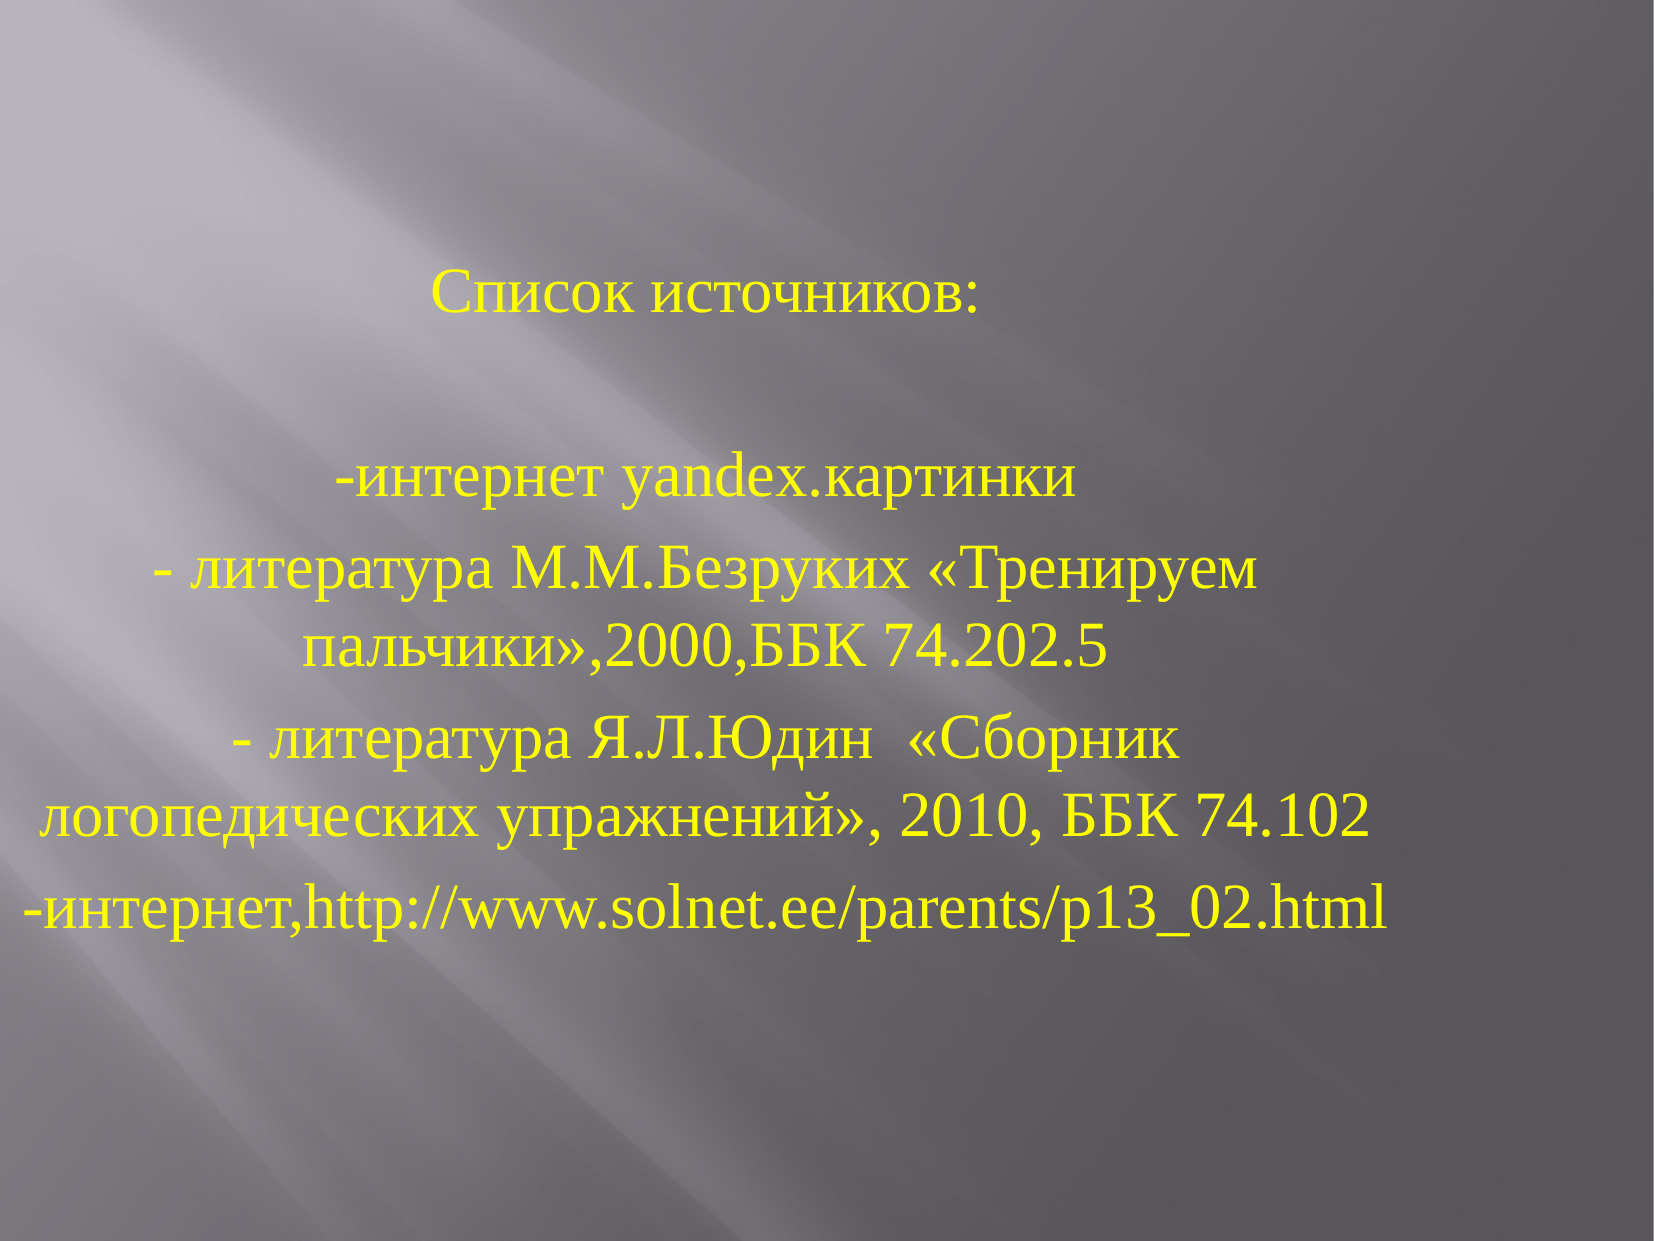

# Список источников:
-интернет yandex.картинки
- литература М.М.Безруких «Тренируем пальчики»,2000,ББК 74.202.5
- литература Я.Л.Юдин «Сборник логопедических упражнений», 2010, ББК 74.102
-интернет,http://www.solnet.ee/parents/p13_02.html